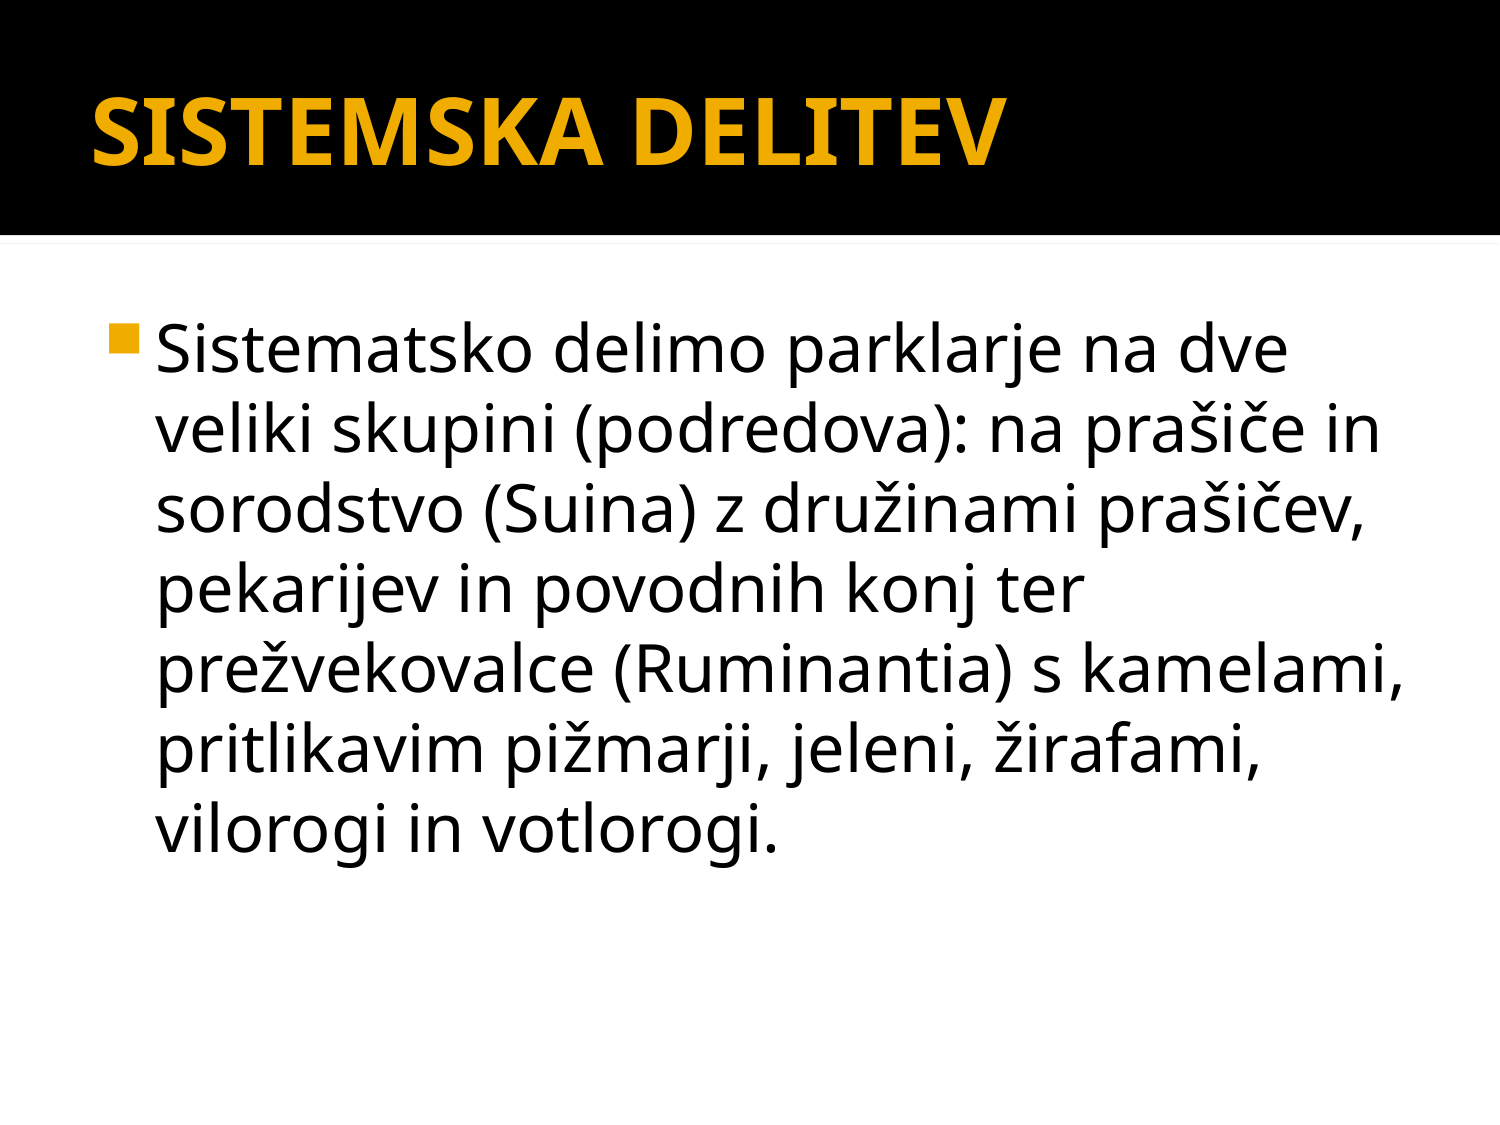

# SISTEMSKA DELITEV
Sistematsko delimo parklarje na dve veliki skupini (podredova): na prašiče in sorodstvo (Suina) z družinami prašičev, pekarijev in povodnih konj ter prežvekovalce (Ruminantia) s kamelami, pritlikavim pižmarji, jeleni, žirafami, vilorogi in votlorogi.